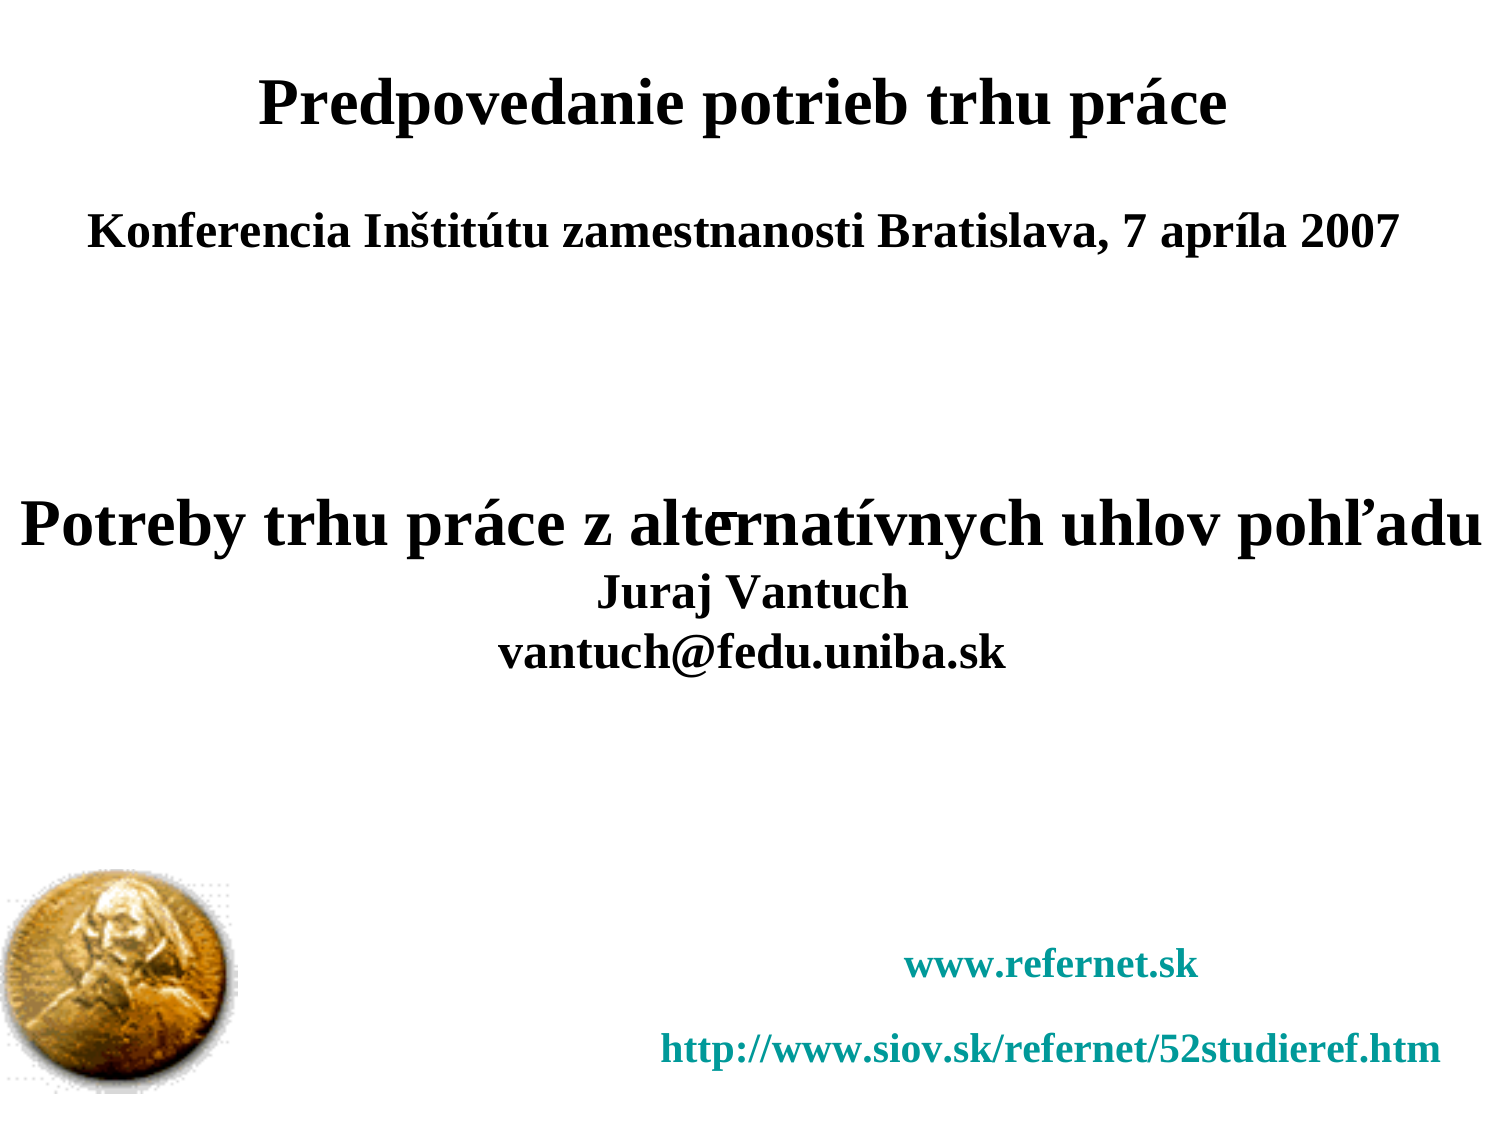

Predpovedanie potrieb trhu práce
Konferencia Inštitútu zamestnanosti Bratislava, 7 apríla 2007
#
Potreby trhu práce z alternatívnych uhlov pohľadu
Juraj Vantuch
vantuch@fedu.uniba.sk
www.refernet.sk
http://www.siov.sk/refernet/52studieref.htm